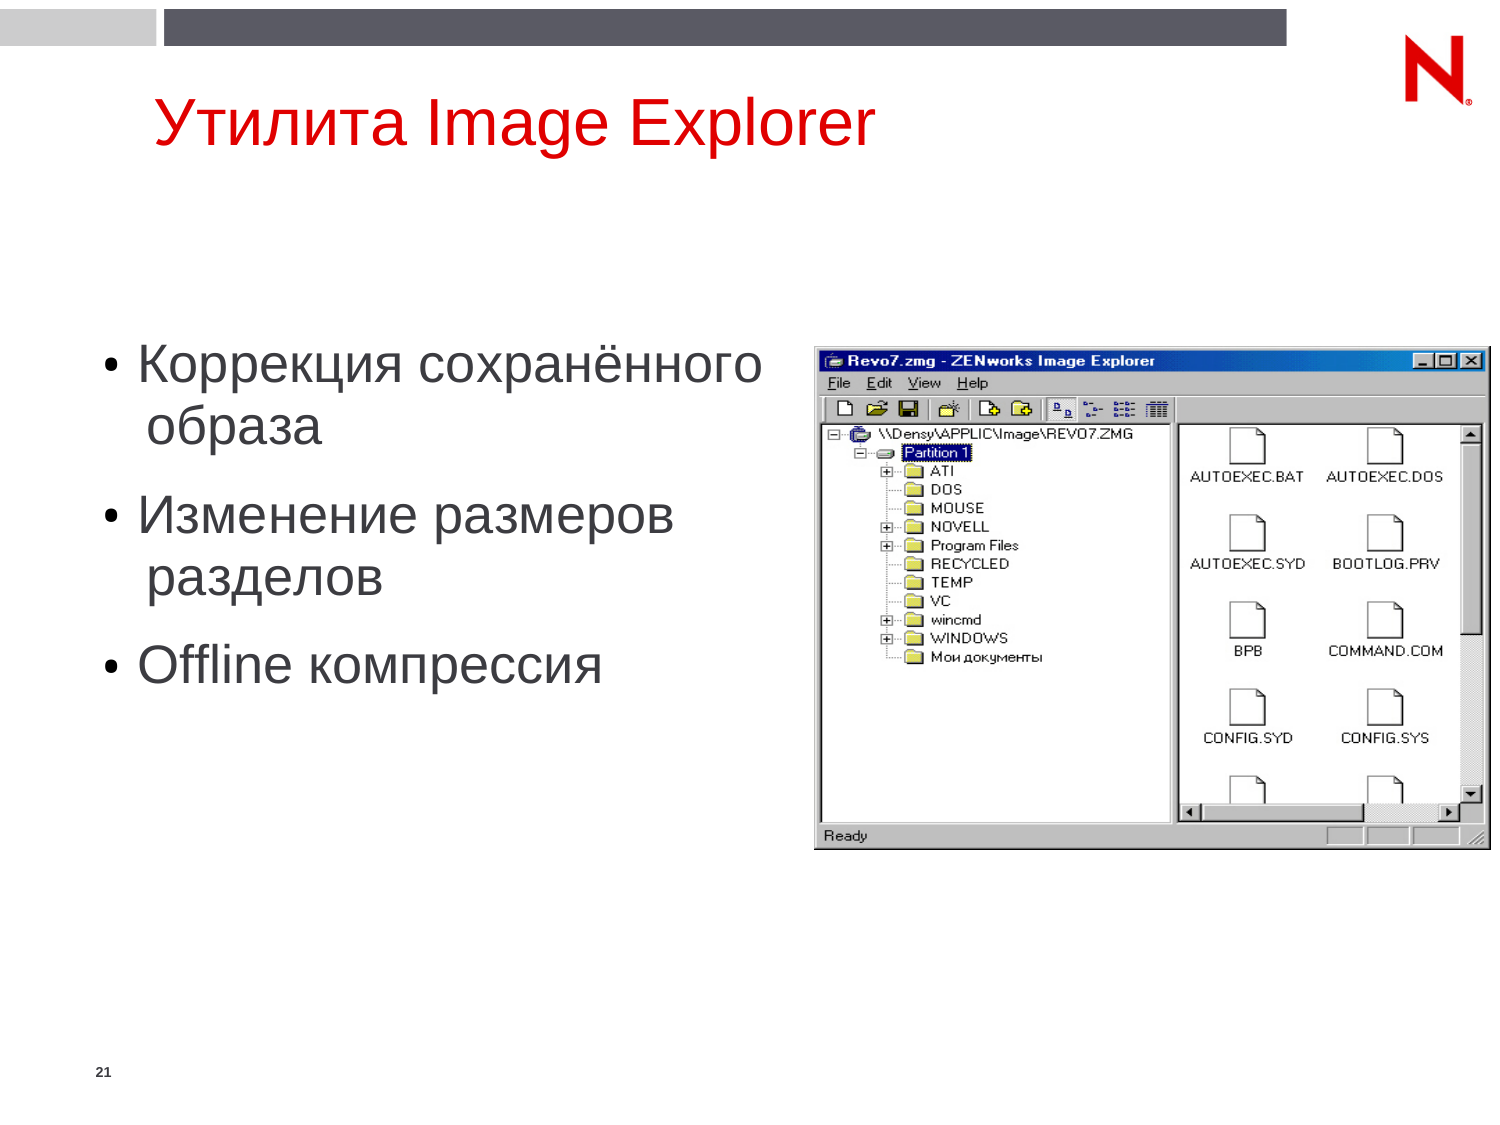

Утилита Image Explorer
 Коррекция сохранённого
 образа
 Изменение размеров
 разделов
 Offline компрессия